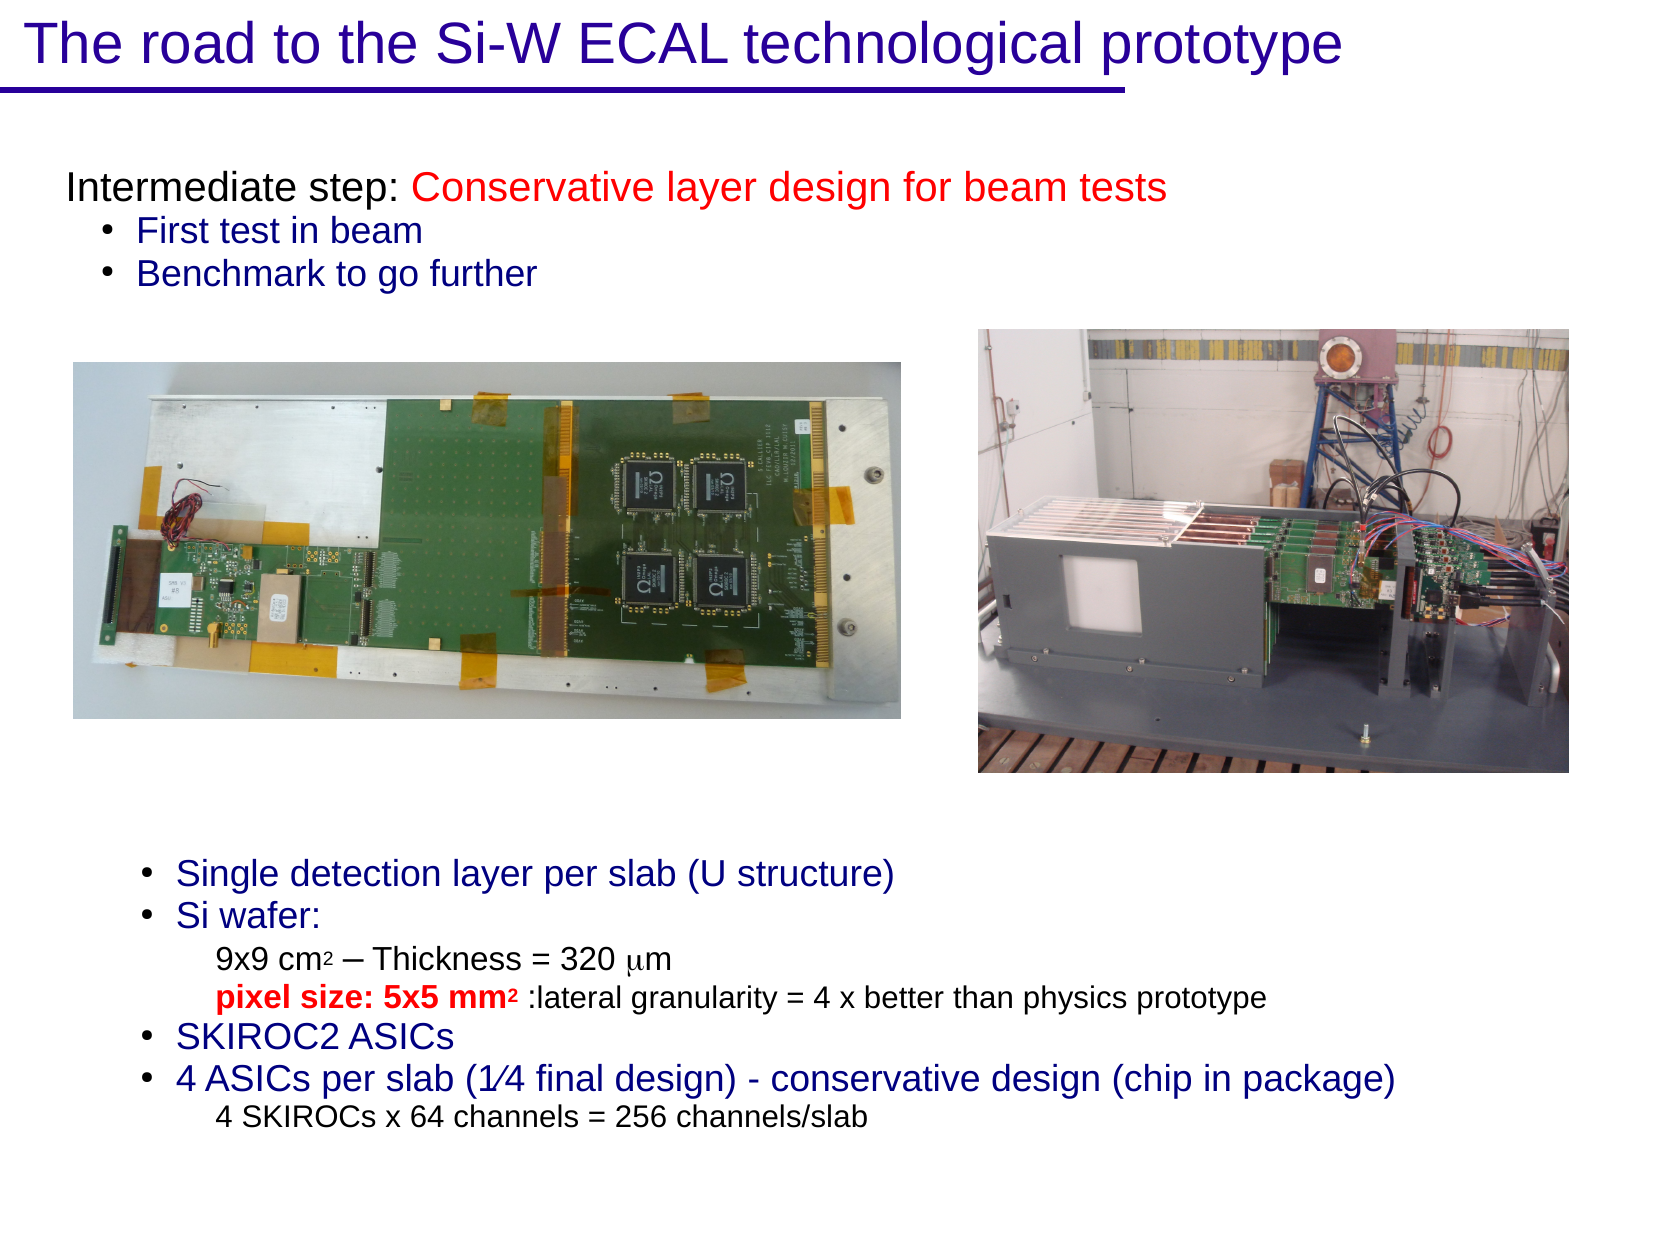

# The road to the Si-W ECAL technological prototype
Intermediate step: Conservative layer design for beam tests
First test in beam
Benchmark to go further
Single detection layer per slab (U structure)
Si wafer:
9x9 cm2 – Thickness = 320 mm
pixel size: 5x5 mm2 :lateral granularity = 4 x better than physics prototype
SKIROC2 ASICs
4 ASICs per slab (1⁄4 final design) - conservative design (chip in package)
4 SKIROCs x 64 channels = 256 channels/slab